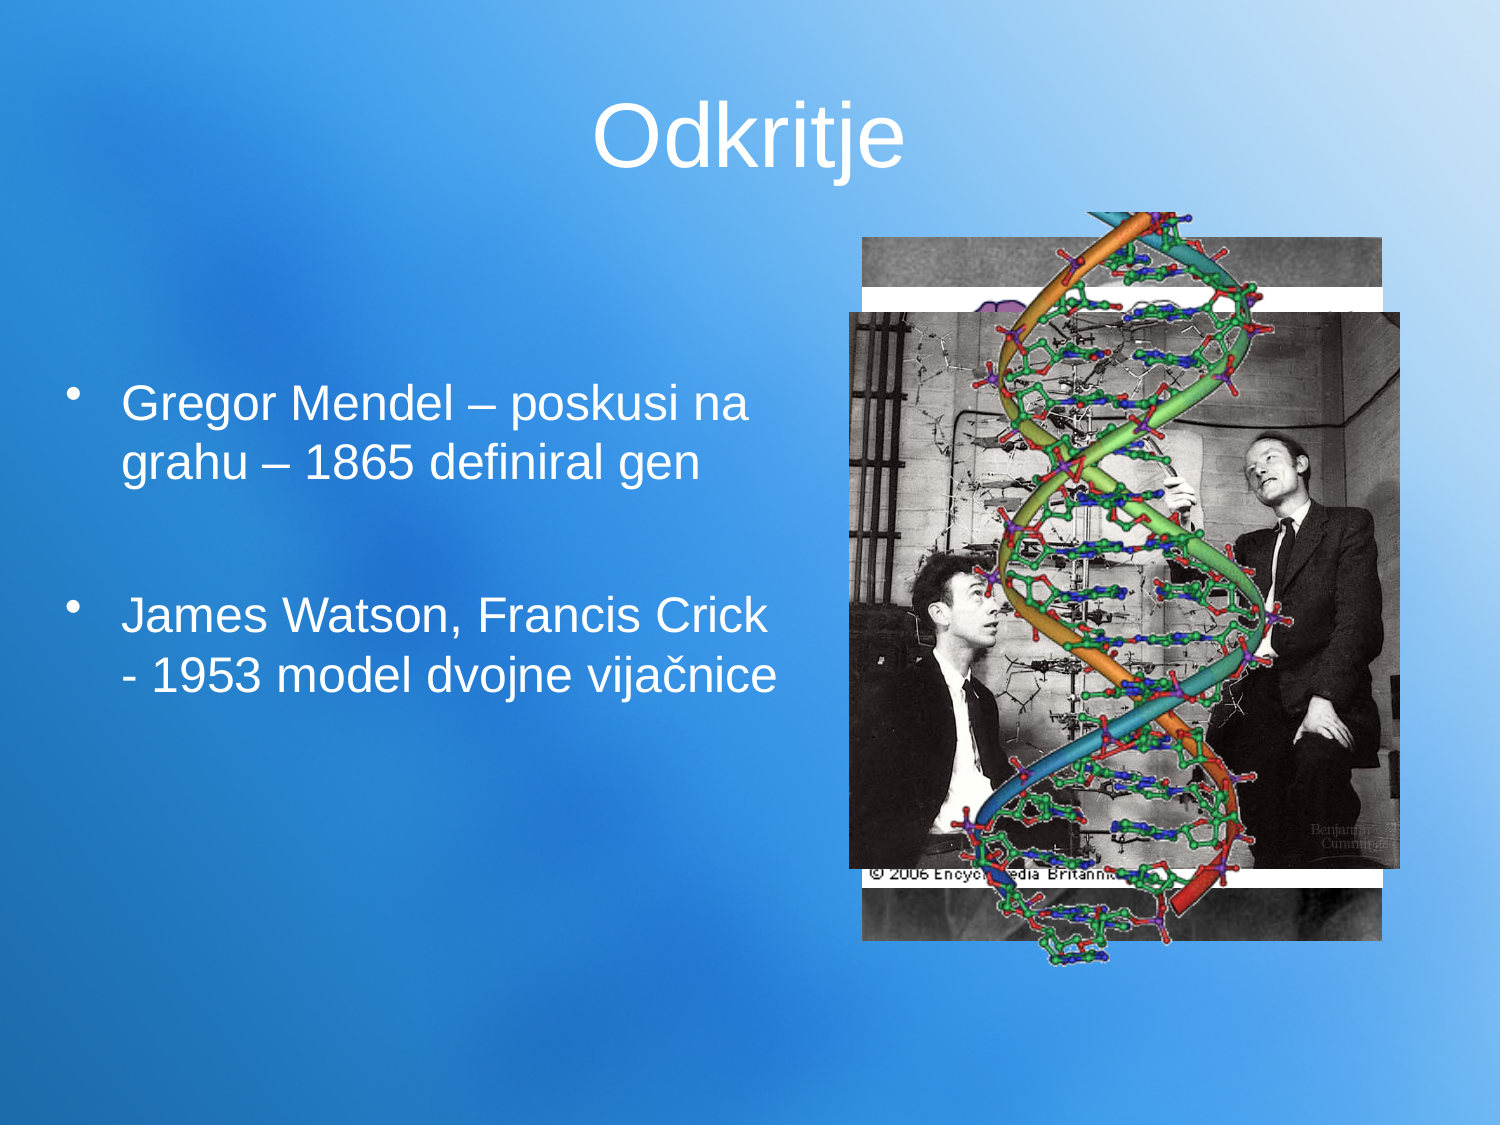

# Odkritje
Gregor Mendel – poskusi na grahu – 1865 definiral gen
James Watson, Francis Crick - 1953 model dvojne vijačnice